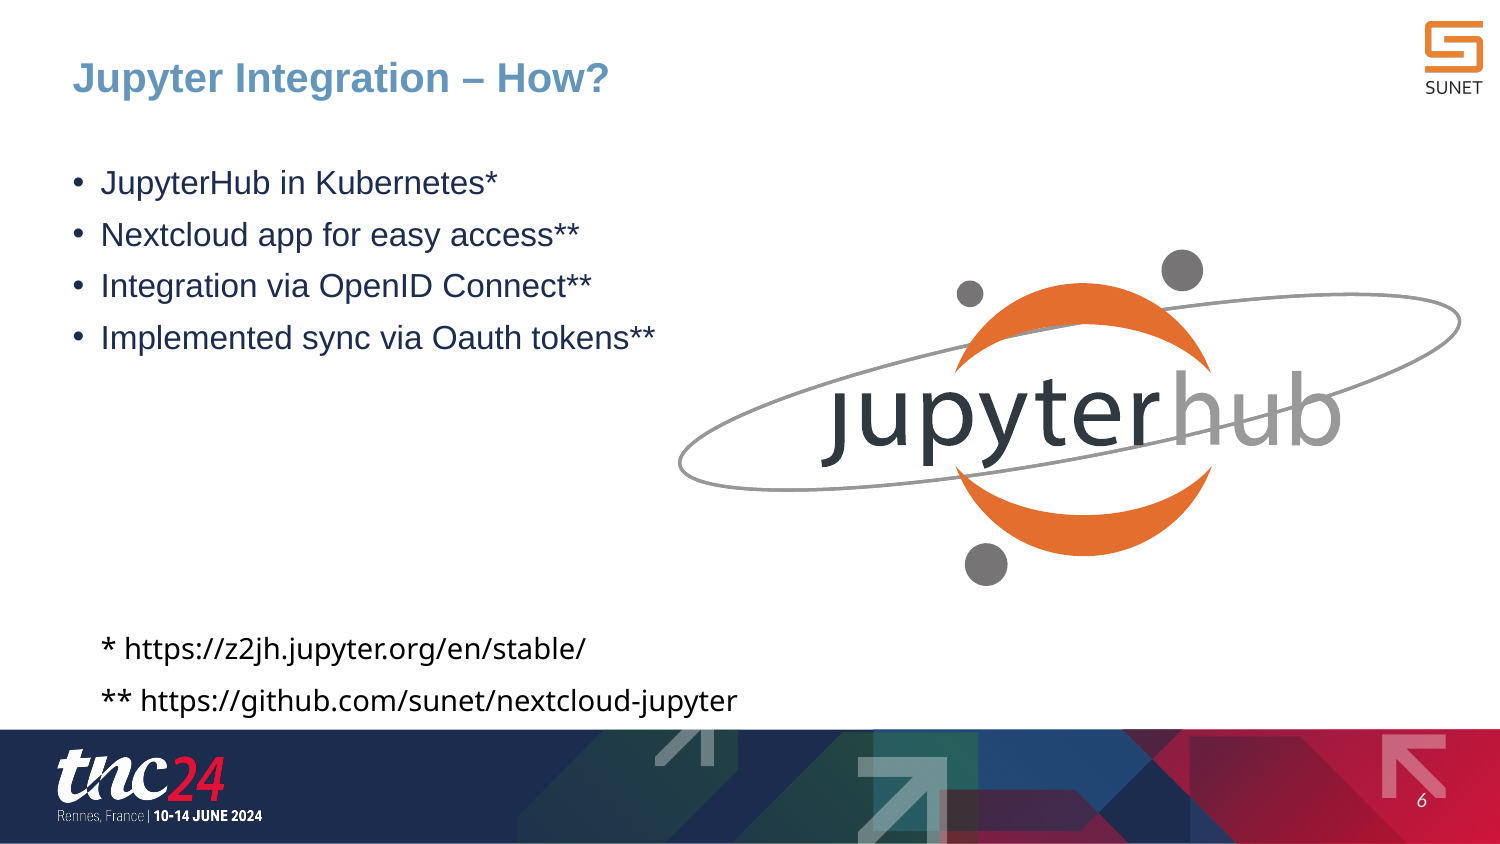

Jupyter Integration – How?
# JupyterHub in Kubernetes*
Nextcloud app for easy access**
Integration via OpenID Connect**
Implemented sync via Oauth tokens**
* https://z2jh.jupyter.org/en/stable/
** https://github.com/sunet/nextcloud-jupyter
6